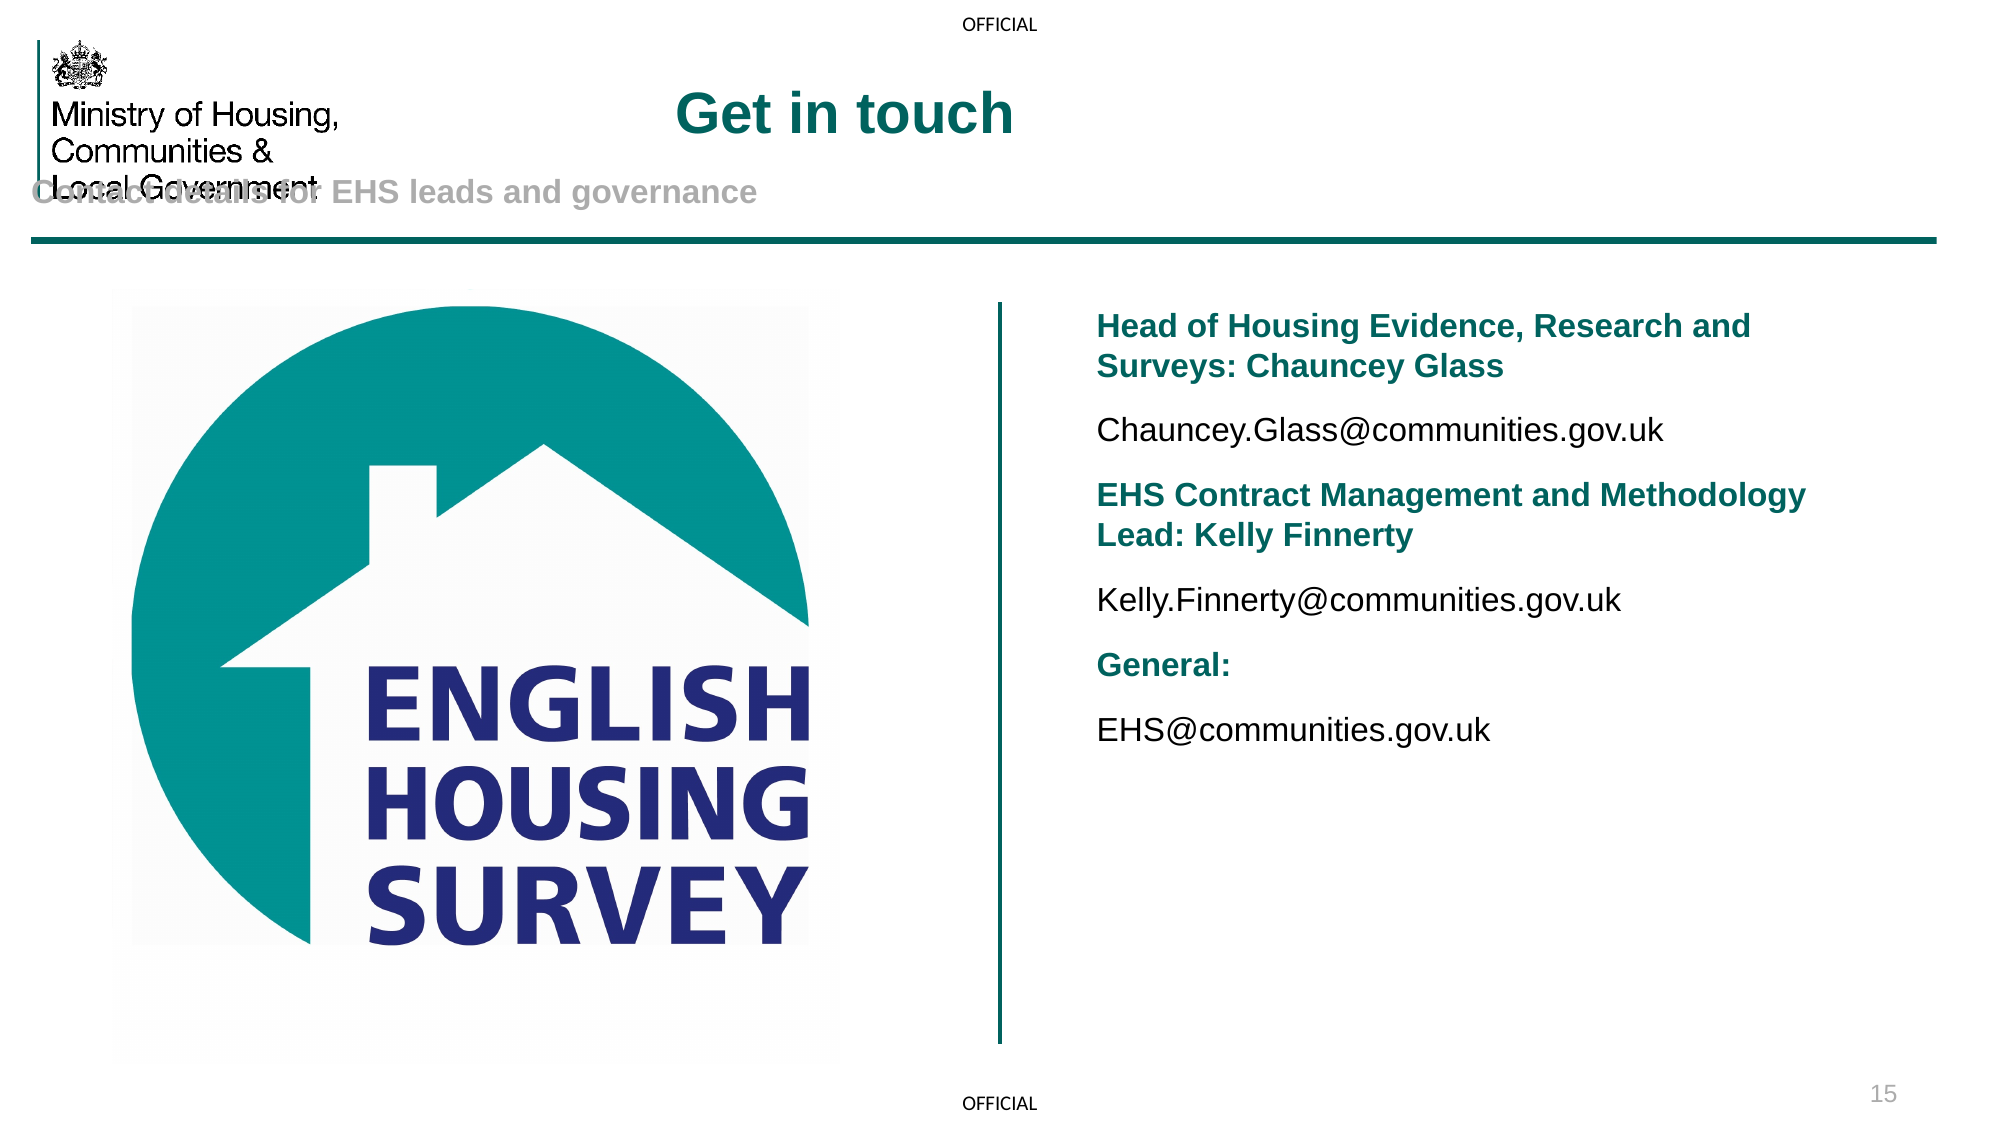

Get in touch
Contact details for EHS leads and governance
# Head of Housing Evidence, Research and Surveys: Chauncey Glass
Chauncey.Glass@communities.gov.uk
EHS Contract Management and Methodology Lead: Kelly Finnerty
Kelly.Finnerty@communities.gov.uk
General:
EHS@communities.gov.uk